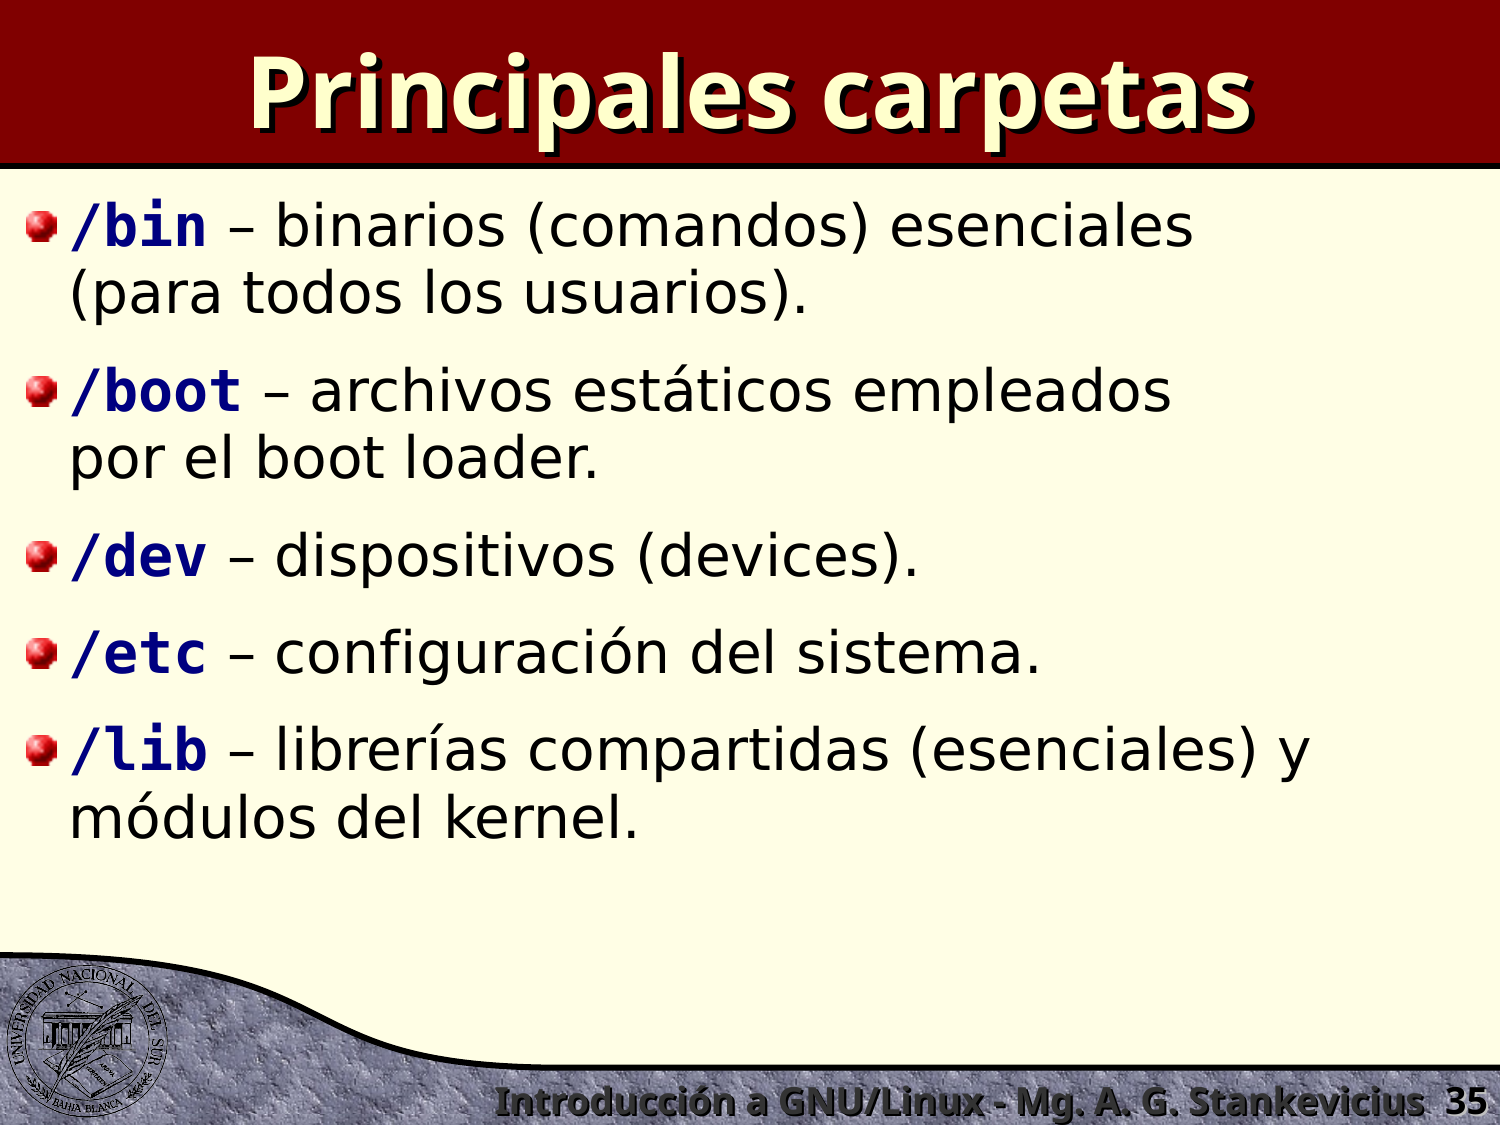

# Principales carpetas
/bin – binarios (comandos) esenciales
(para todos los usuarios).
/boot – archivos estáticos empleados
por el boot loader.
/dev – dispositivos (devices).
/etc – configuración del sistema.
/lib – librerías compartidas (esenciales) y módulos del kernel.
35